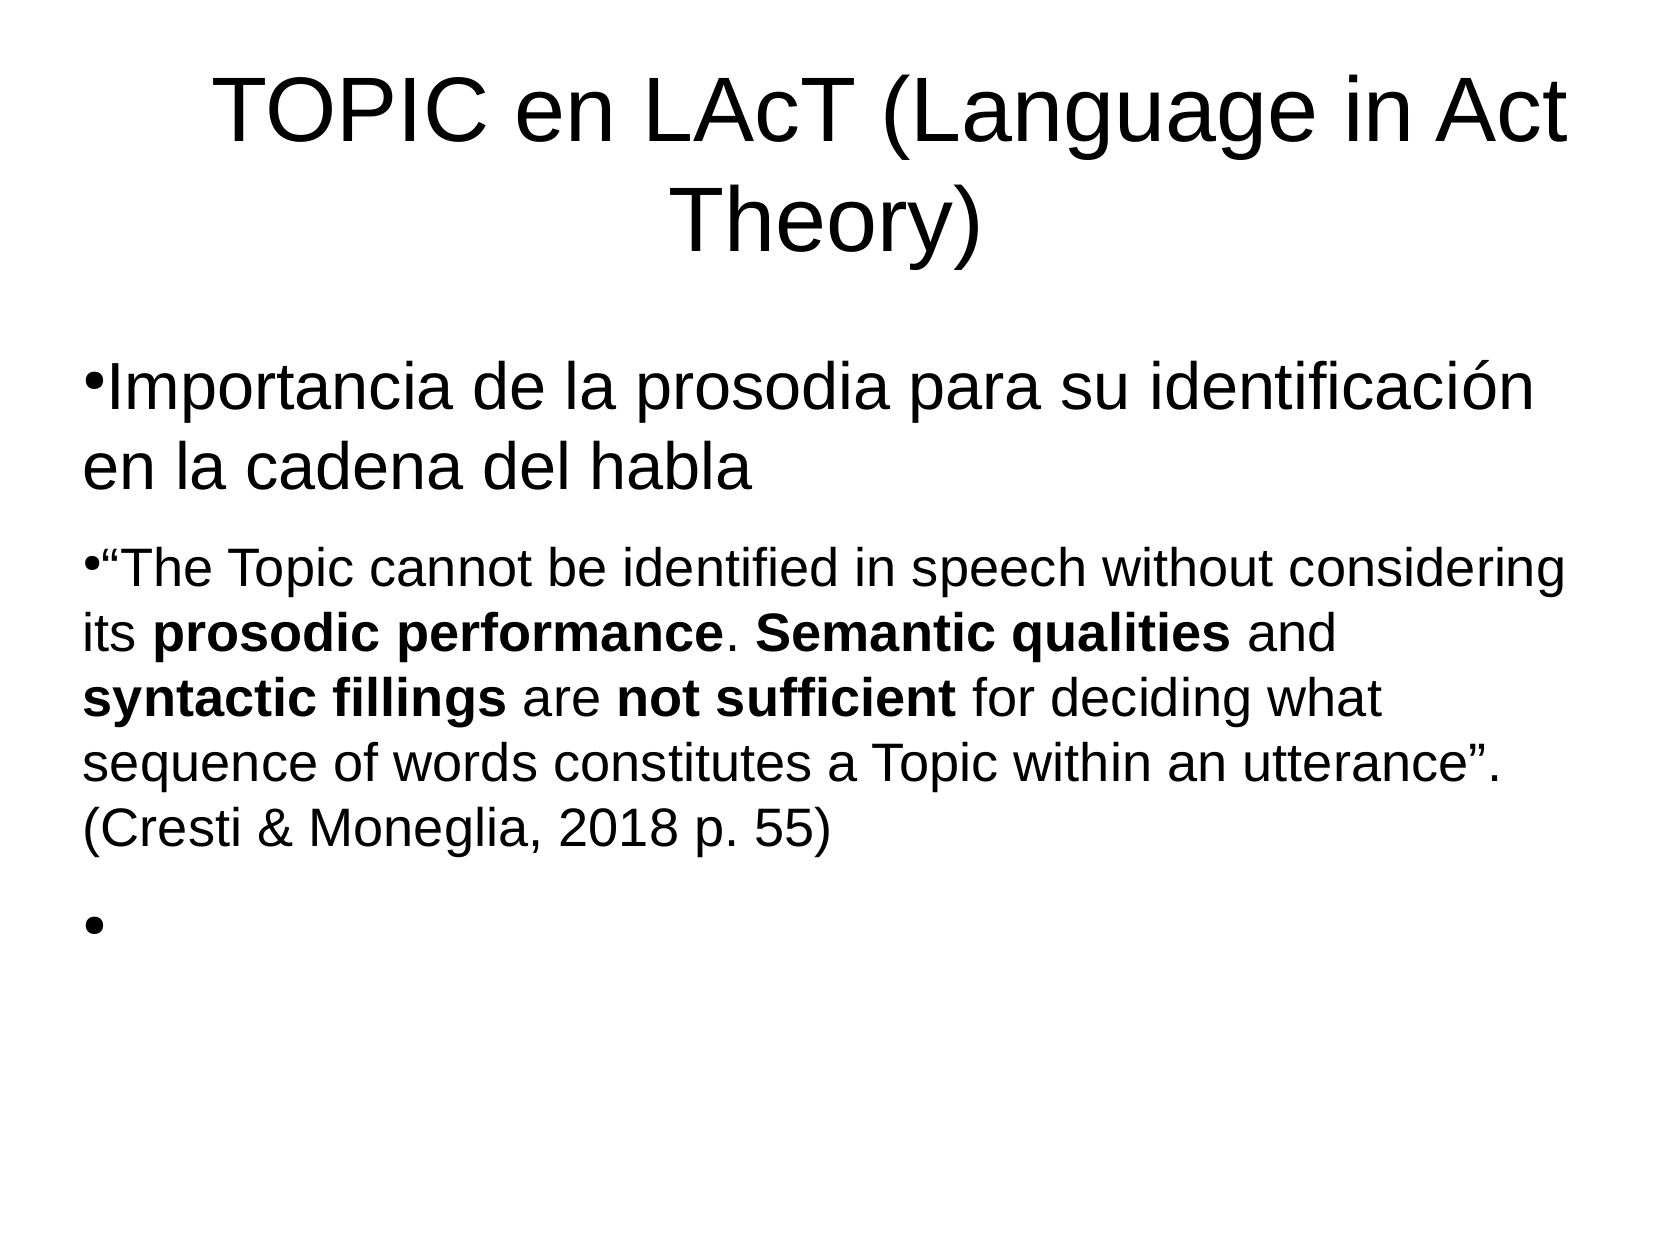

# TOPIC en LAcT (Language in Act Theory)
Importancia de la prosodia para su identificación en la cadena del habla
“The Topic cannot be identified in speech without considering its prosodic performance. Semantic qualities and syntactic fillings are not sufficient for deciding what sequence of words constitutes a Topic within an utterance”. (Cresti & Moneglia, 2018 p. 55)